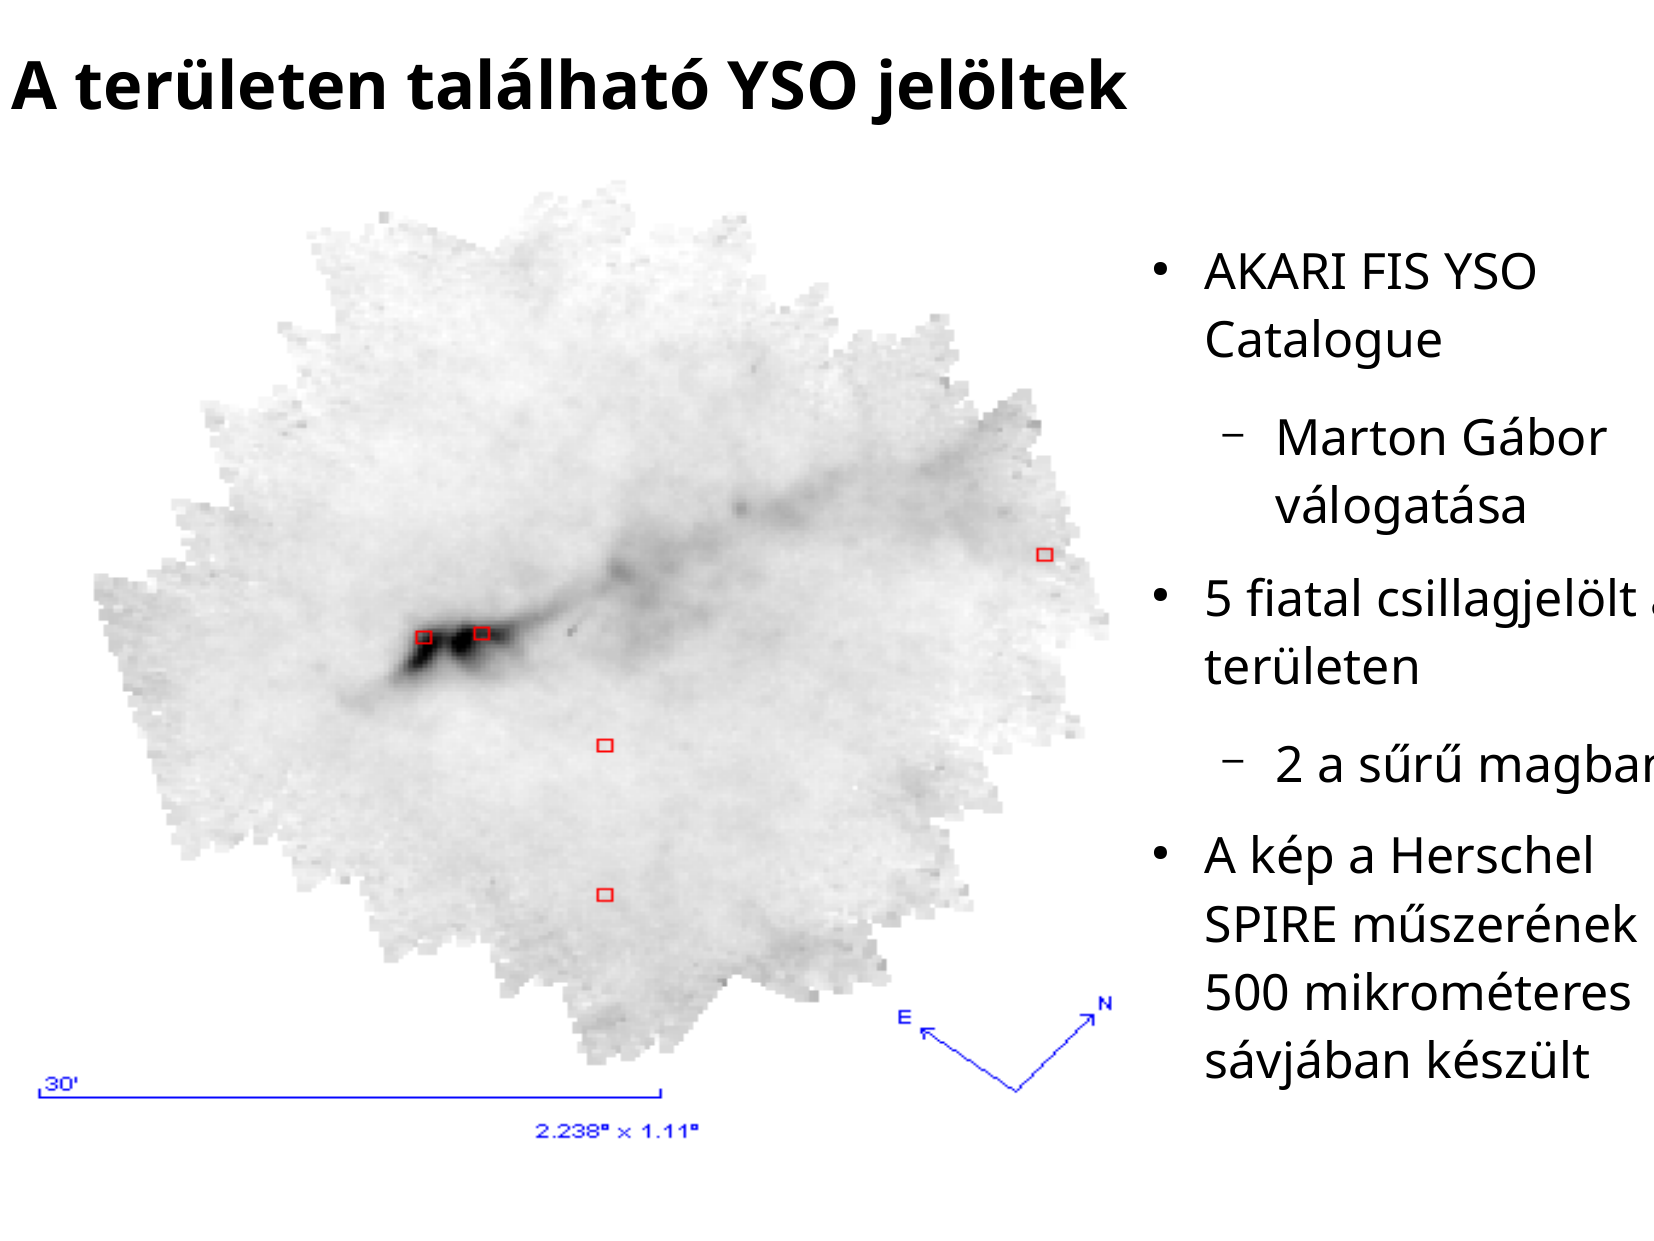

# A területen található YSO jelöltek
AKARI FIS YSO Catalogue
Marton Gábor válogatása
5 fiatal csillagjelölt a területen
2 a sűrű magban
A kép a Herschel SPIRE műszerének 500 mikrométeres sávjában készült